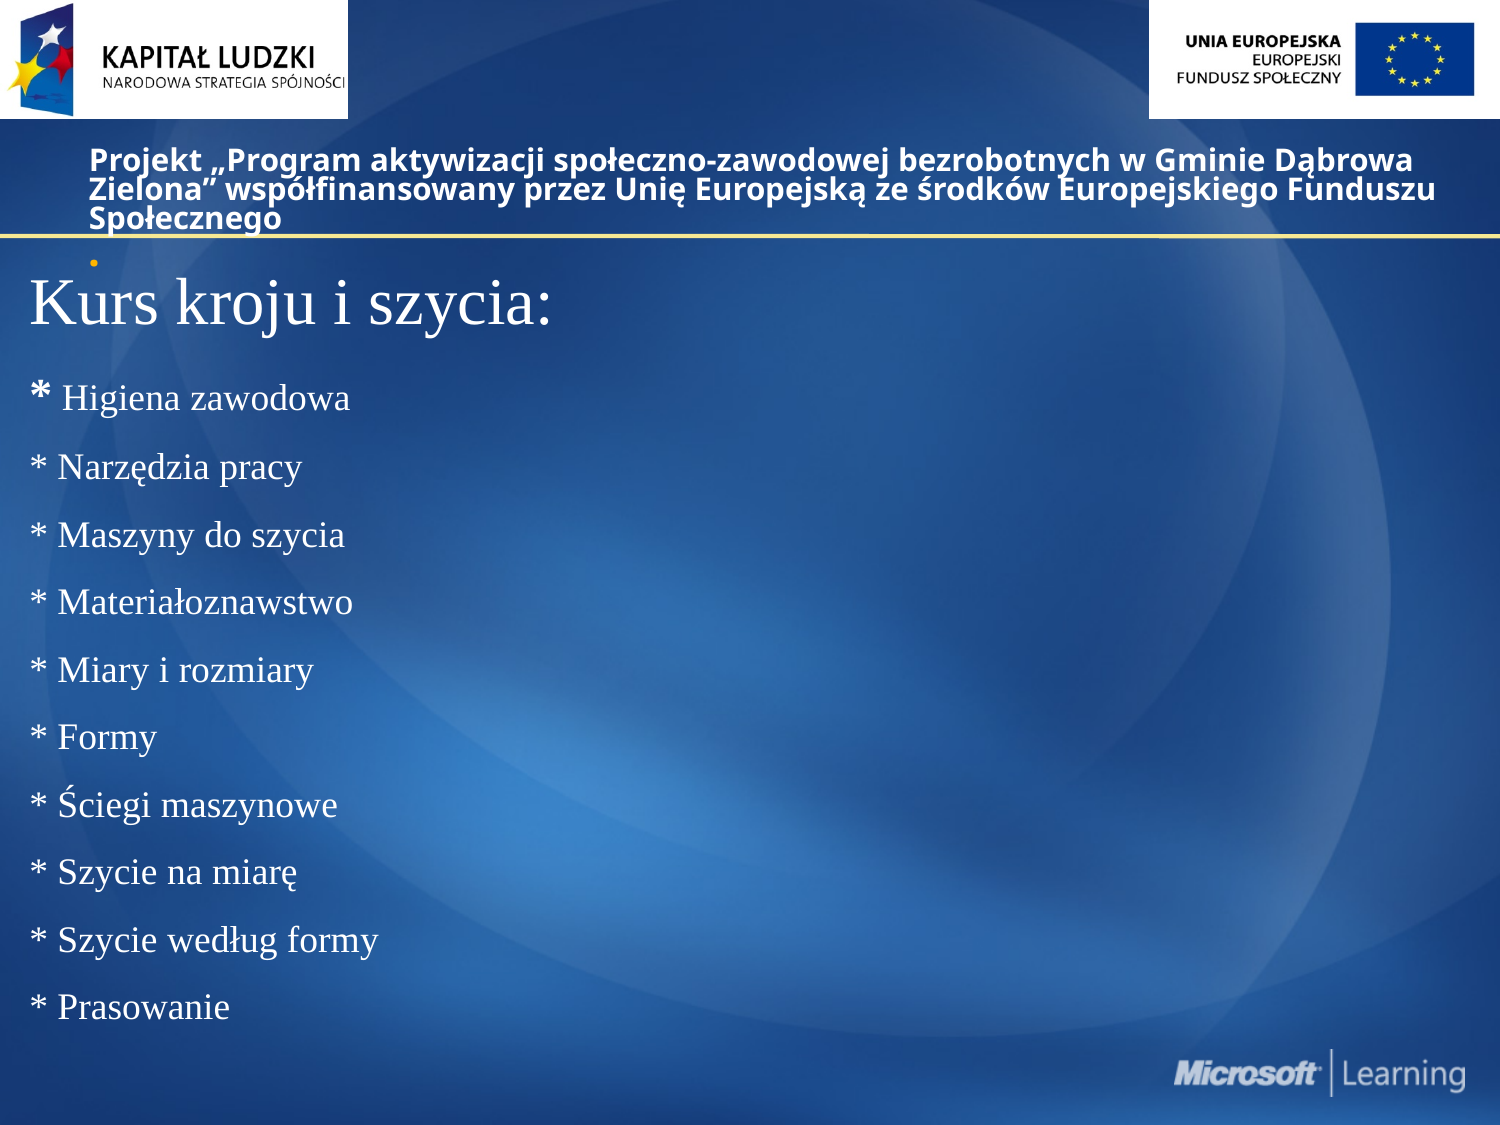

Projekt „Program aktywizacji społeczno-zawodowej bezrobotnych w Gminie Dąbrowa Zielona” współfinansowany przez Unię Europejską ze środków Europejskiego Funduszu Społecznego
.
Kurs kroju i szycia:
* Higiena zawodowa
* Narzędzia pracy
* Maszyny do szycia
* Materiałoznawstwo
* Miary i rozmiary
* Formy
* Ściegi maszynowe
* Szycie na miarę
* Szycie według formy
* Prasowanie